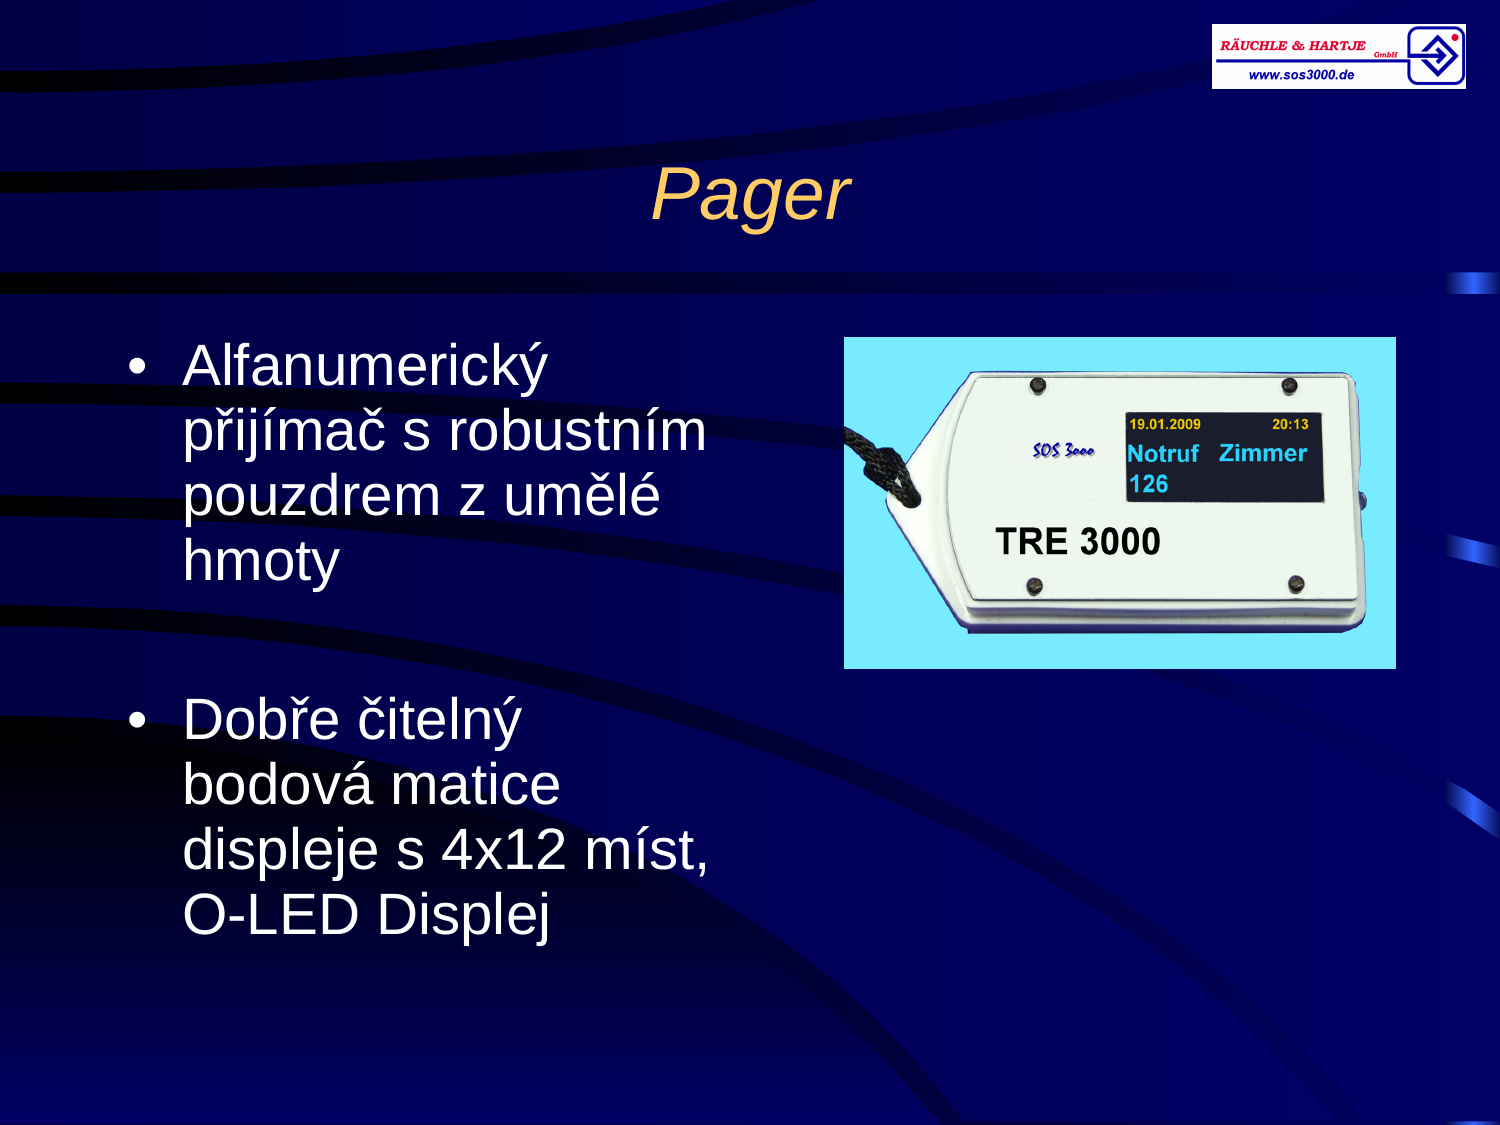

# Pager
Alfanumerický přijímač s robustním pouzdrem z umělé hmoty
Dobře čitelný bodová matice displeje s 4x12 míst, O-LED Displej